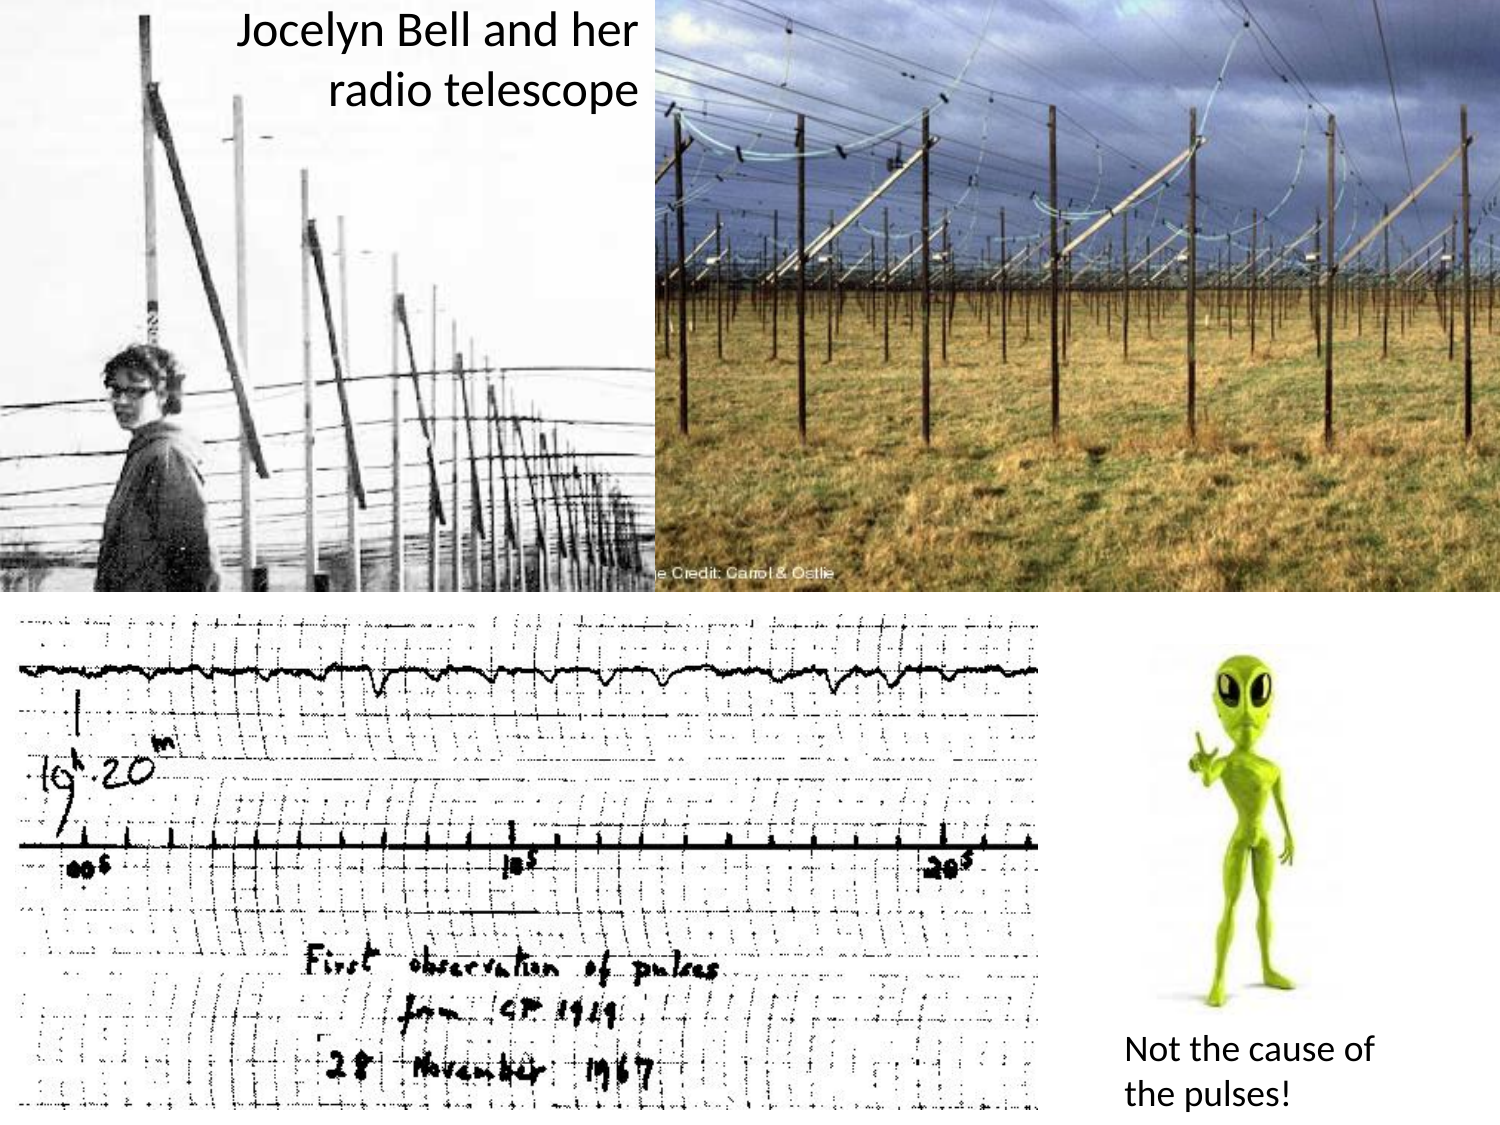

Jocelyn Bell and her radio telescope
Not the cause of the pulses!